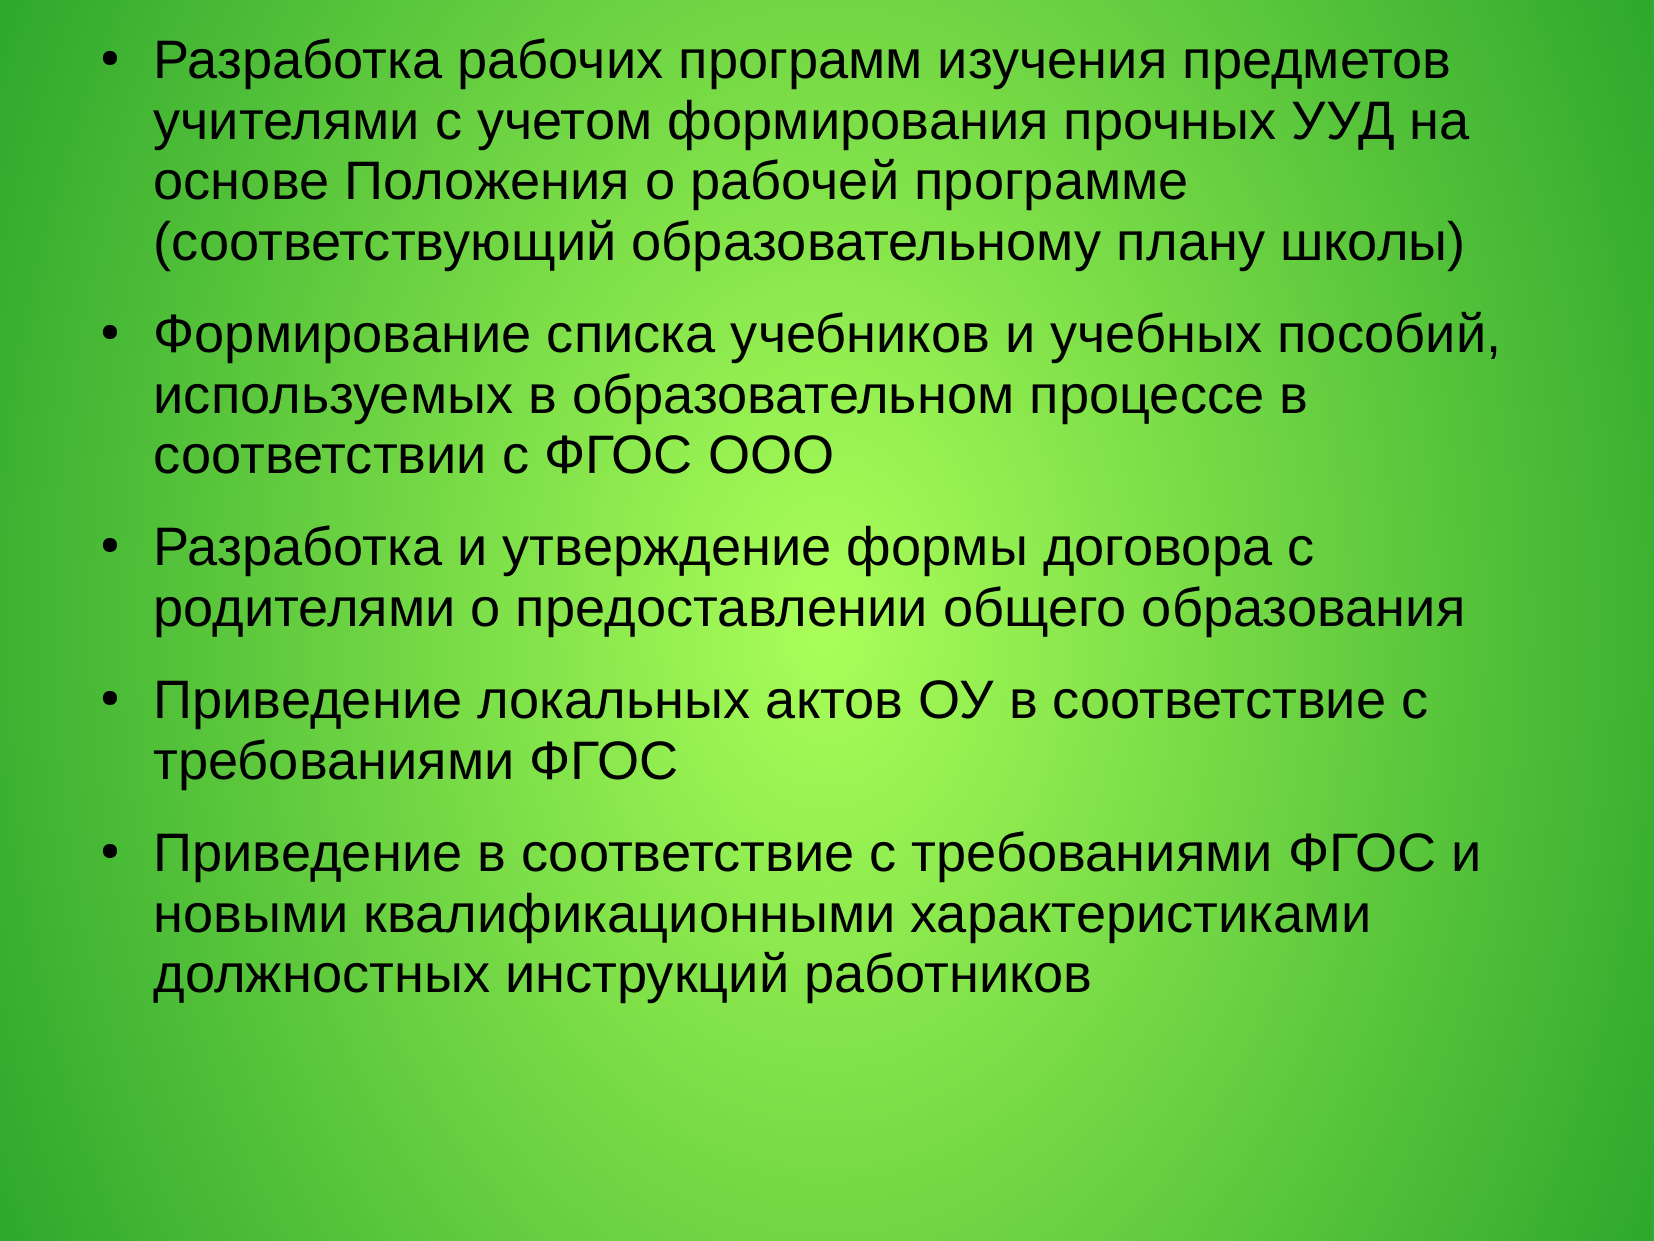

#
Разработка рабочих программ изучения предметов учителями с учетом формирования прочных УУД на основе Положения о рабочей программе (соответствующий образовательному плану школы)
Формирование списка учебников и учебных пособий, используемых в образовательном процессе в соответствии с ФГОС ООО
Разработка и утверждение формы договора с родителями о предоставлении общего образования
Приведение локальных актов ОУ в соответствие с требованиями ФГОС
Приведение в соответствие с требованиями ФГОС и новыми квалификационными характеристиками должностных инструкций работников